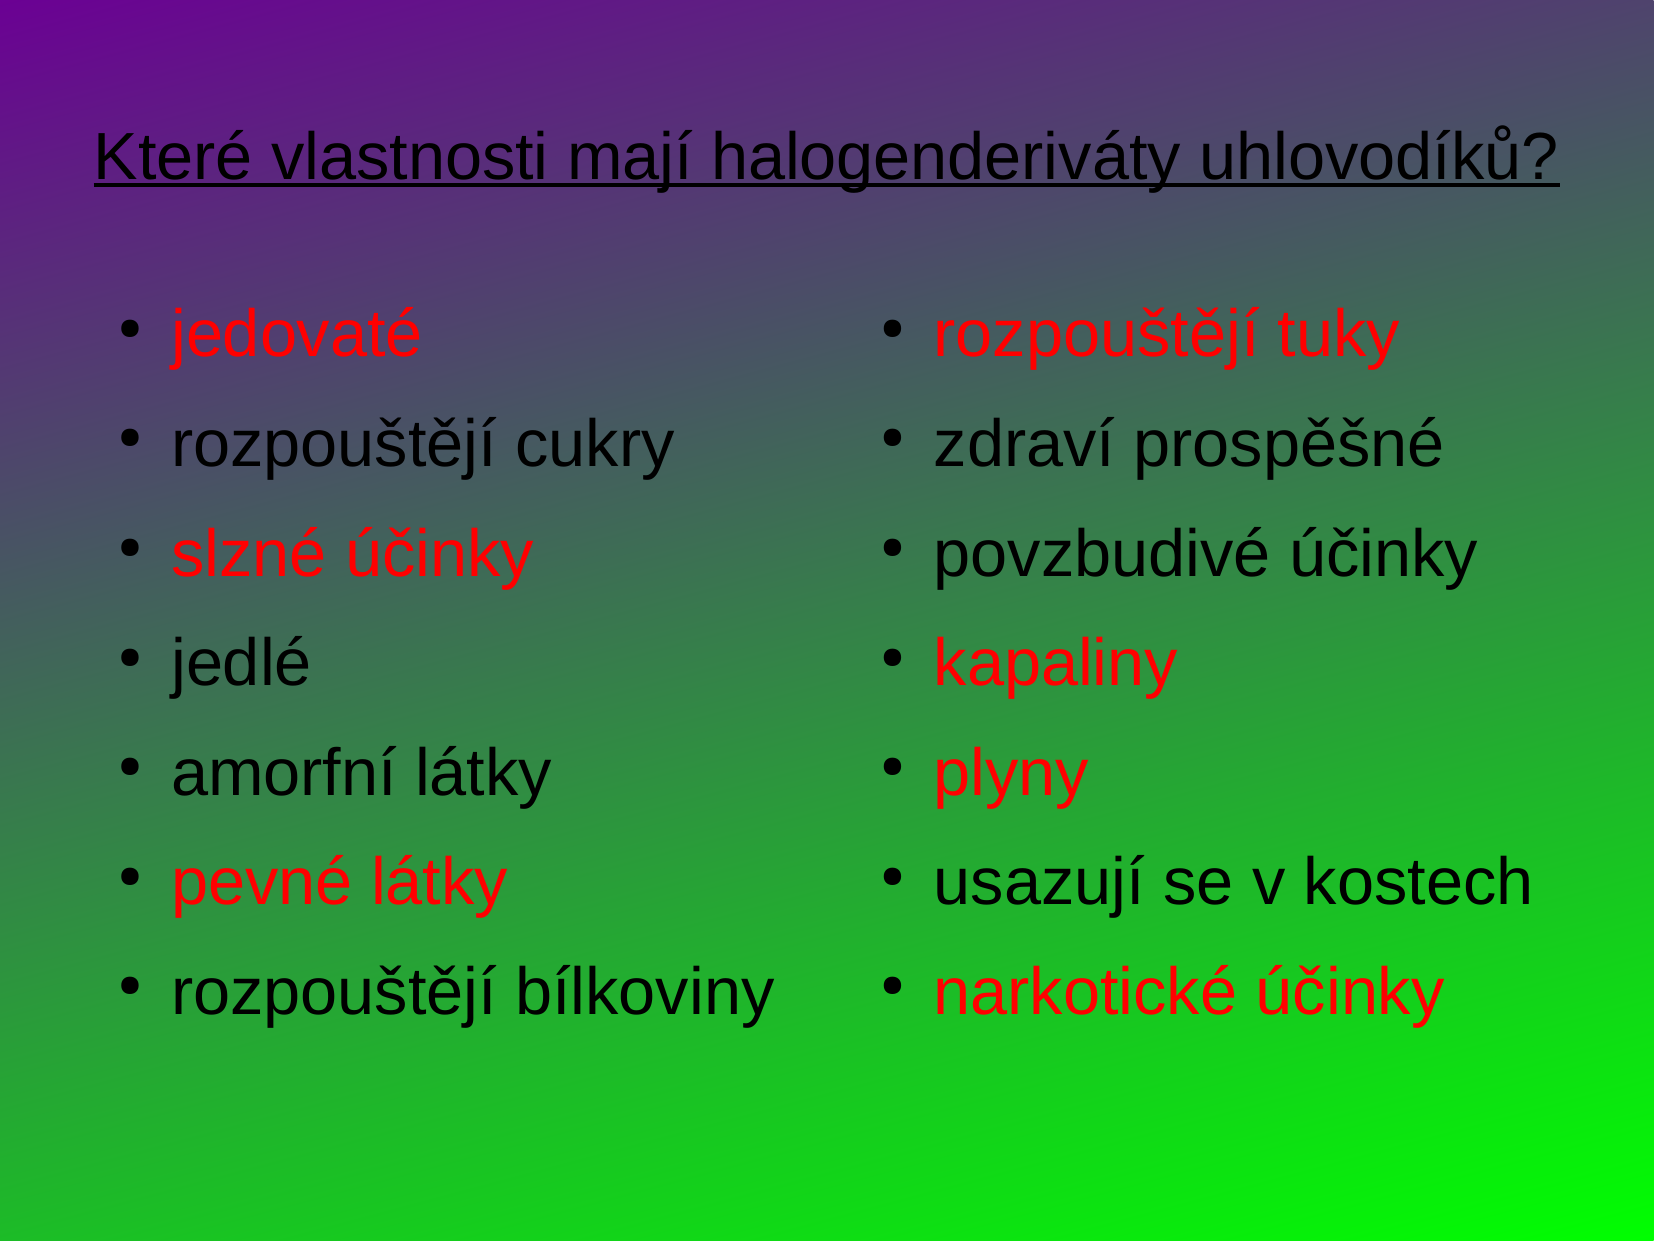

# Které vlastnosti mají halogenderiváty uhlovodíků?
jedovaté
rozpouštějí cukry
slzné účinky
jedlé
amorfní látky
pevné látky
rozpouštějí bílkoviny
rozpouštějí tuky
zdraví prospěšné
povzbudivé účinky
kapaliny
plyny
usazují se v kostech
narkotické účinky